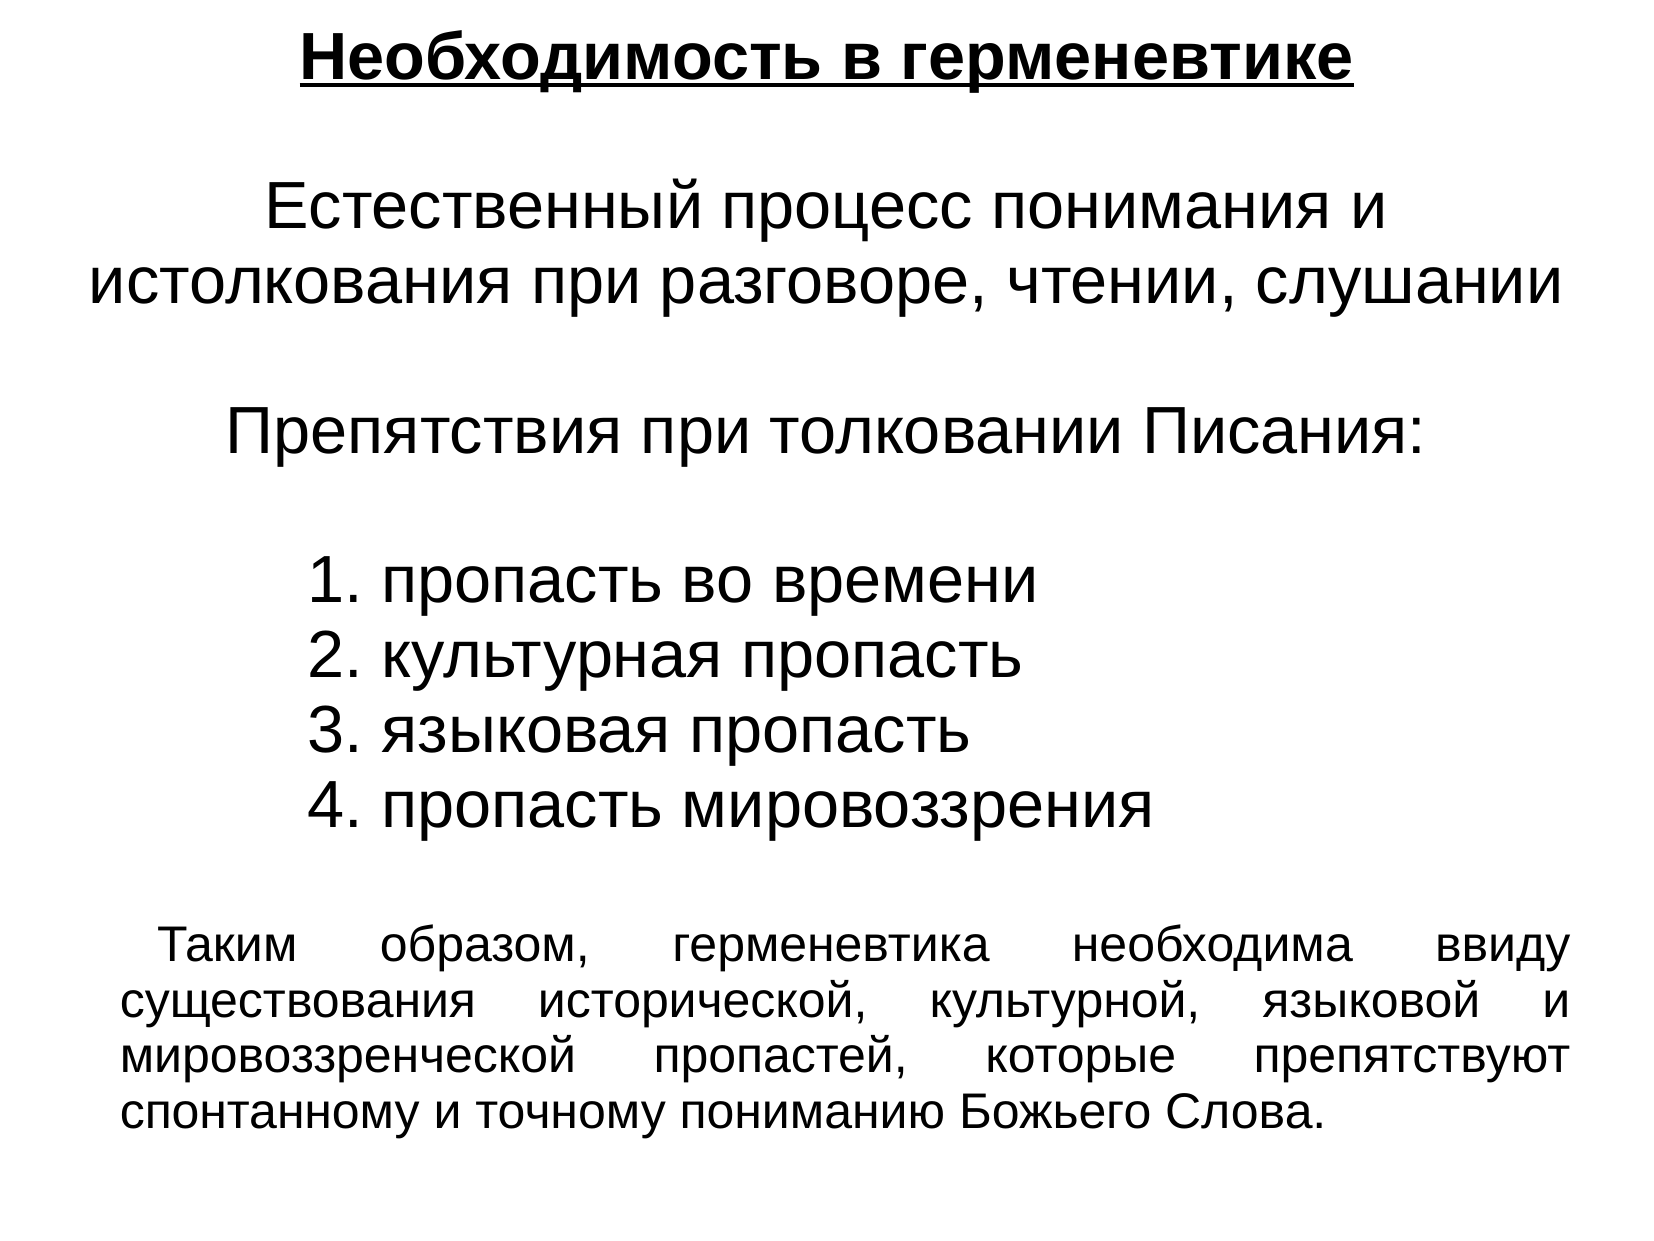

# Необходимость в герменевтике
Естественный процесс понимания и истолкования при разговоре, чтении, слушании
Препятствия при толковании Писания:
			1. пропасть во времени
			2. культурная пропасть
			3. языковая пропасть
			4. пропасть мировоззрения
Таким образом, герменевтика необходима ввиду существования исторической, культурной, языковой и мировоззренческой пропастей, которые препятствуют спонтанному и точному пониманию Божьего Слова.